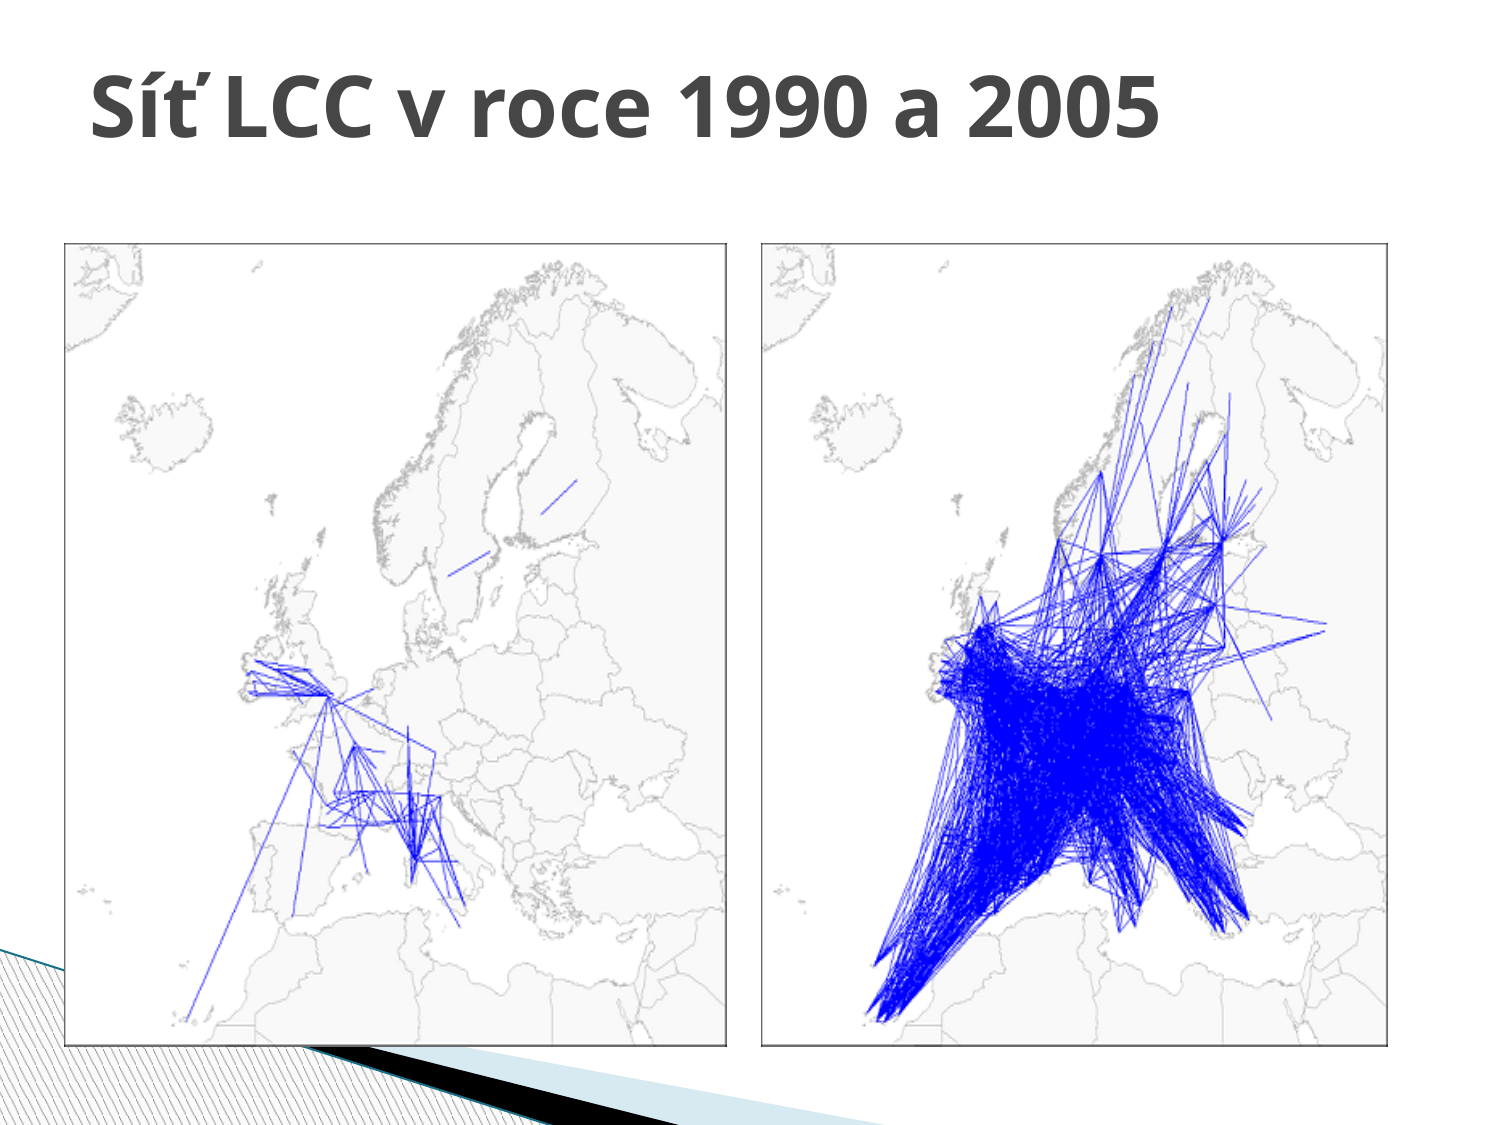

# Síť LCC v roce 1990 a 2005